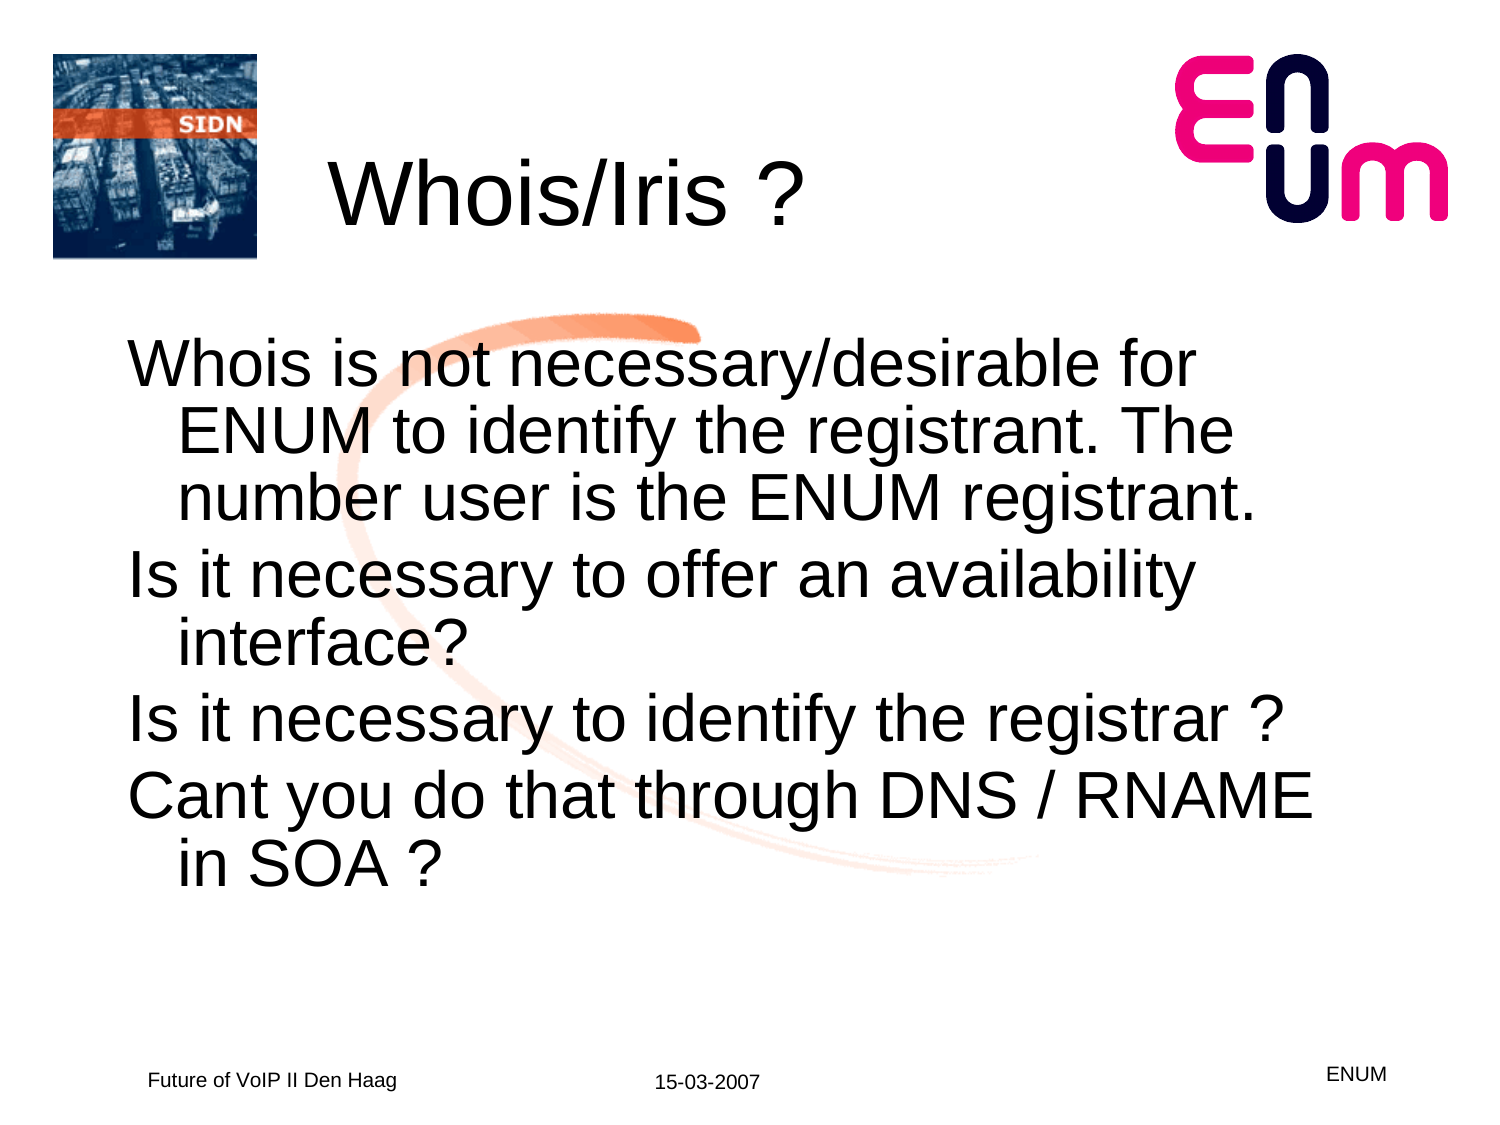

# Whois/Iris ?
Whois is not necessary/desirable for ENUM to identify the registrant. The number user is the ENUM registrant.
Is it necessary to offer an availability interface?
Is it necessary to identify the registrar ?
Cant you do that through DNS / RNAME in SOA ?